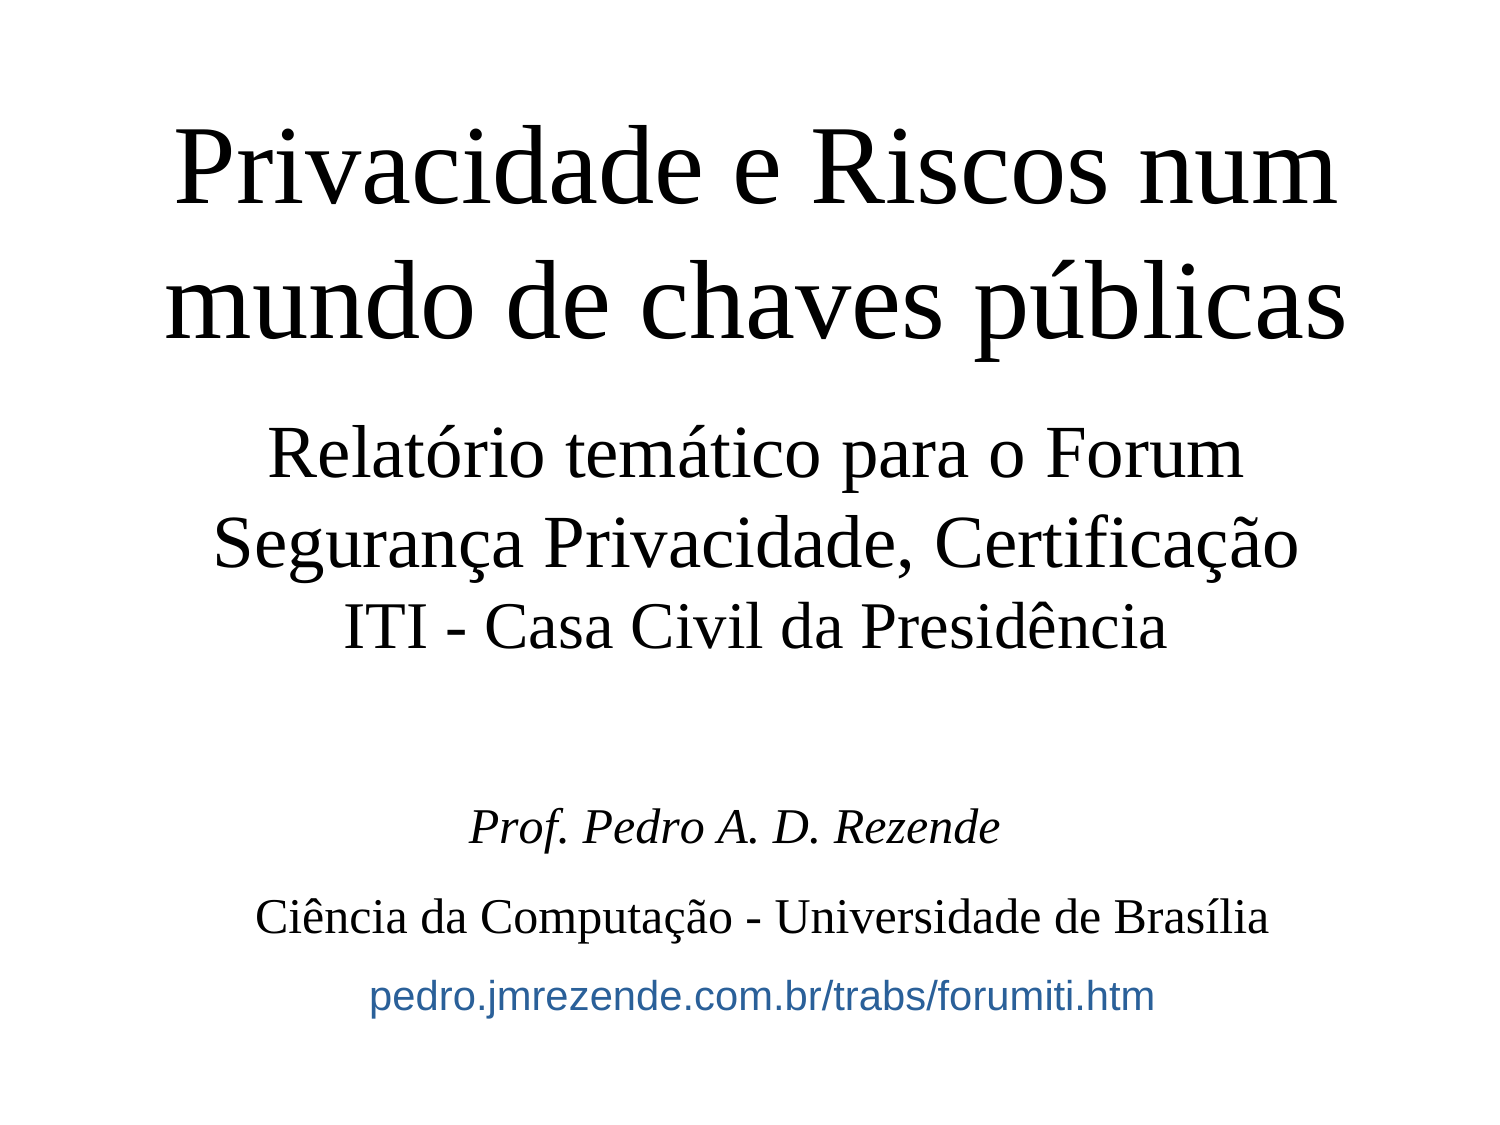

Privacidade e Riscos num mundo de chaves públicas
Relatório temático para o Forum
Segurança Privacidade, Certificação
ITI - Casa Civil da Presidência
Prof. Pedro A. D. Rezende
Ciência da Computação - Universidade de Brasília
pedro.jmrezende.com.br/trabs/forumiti.htm